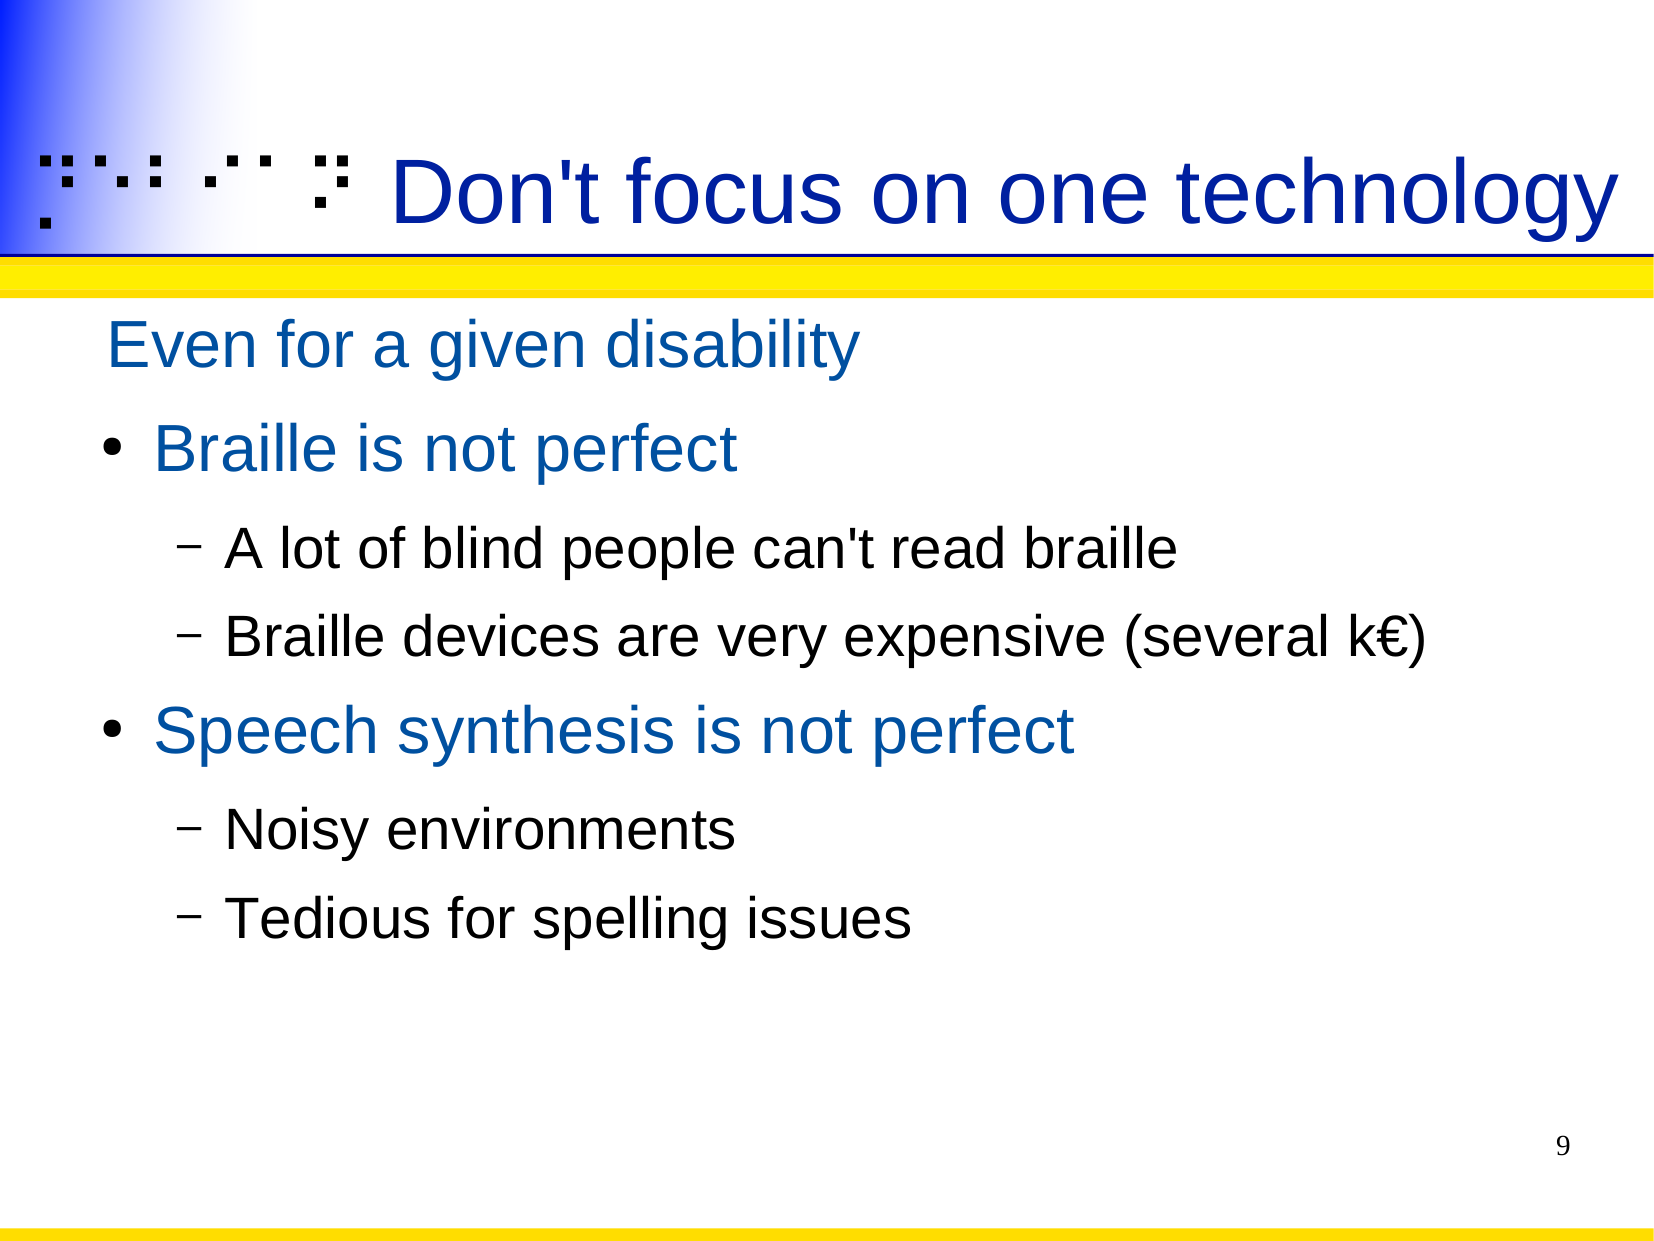

# Don't focus on one technology
Even for a given disability
Braille is not perfect
A lot of blind people can't read braille
Braille devices are very expensive (several k€)
Speech synthesis is not perfect
Noisy environments
Tedious for spelling issues
9